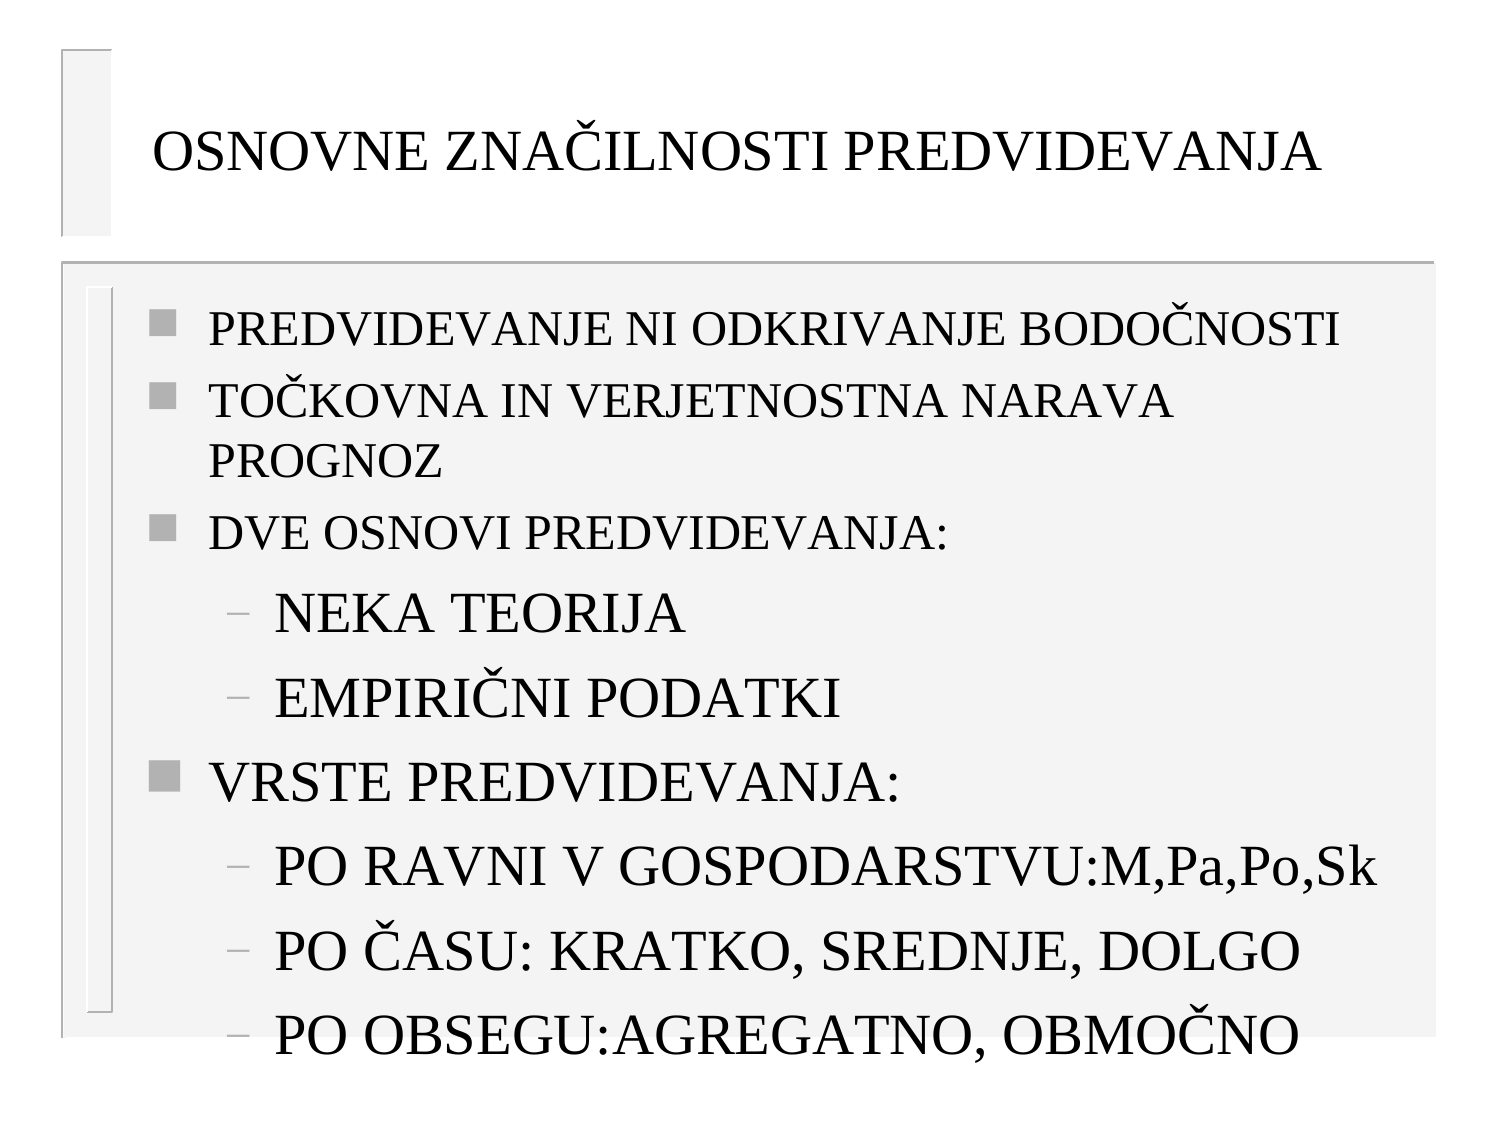

# OSNOVNE ZNAČILNOSTI PREDVIDEVANJA
PREDVIDEVANJE NI ODKRIVANJE BODOČNOSTI
TOČKOVNA IN VERJETNOSTNA NARAVA PROGNOZ
DVE OSNOVI PREDVIDEVANJA:
NEKA TEORIJA
EMPIRIČNI PODATKI
VRSTE PREDVIDEVANJA:
PO RAVNI V GOSPODARSTVU:M,Pa,Po,Sk
PO ČASU: KRATKO, SREDNJE, DOLGO
PO OBSEGU:AGREGATNO, OBMOČNO